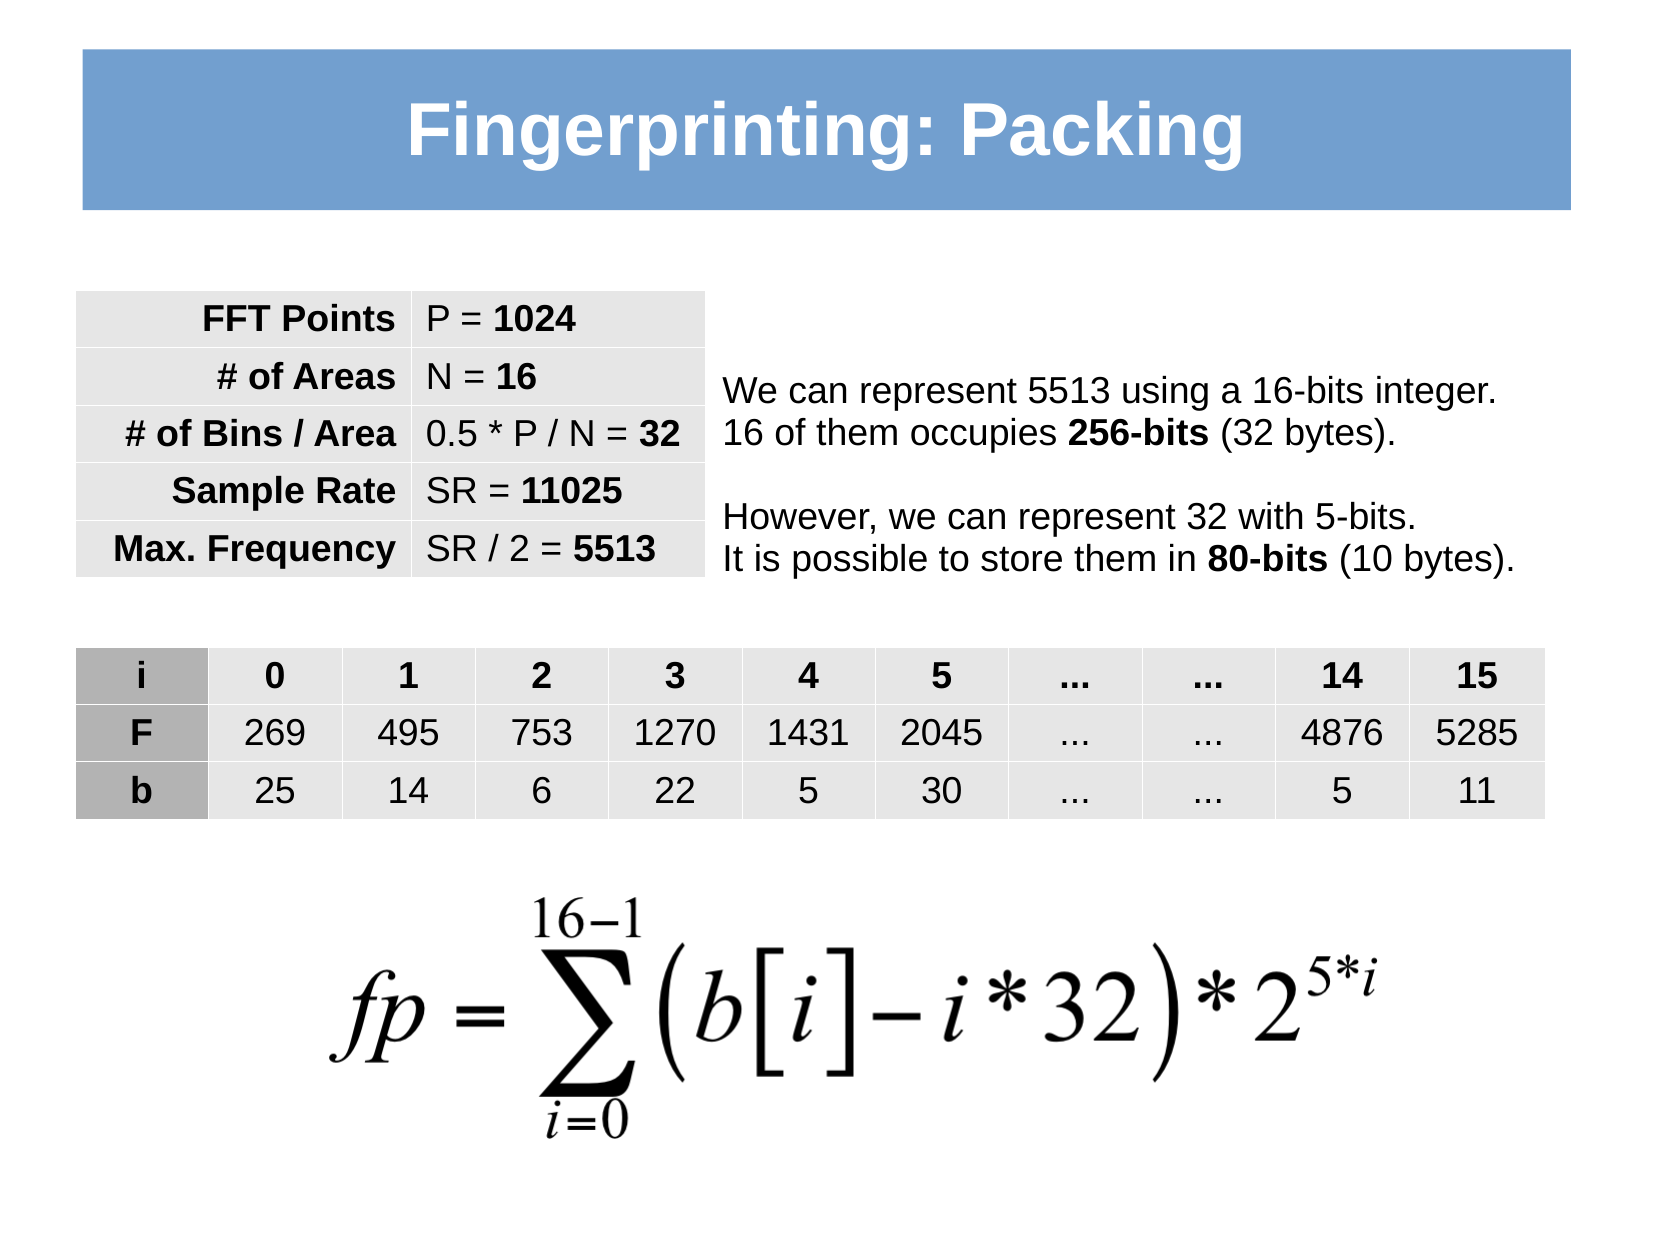

# Fingerprinting: Packing
| FFT Points | P = 1024 |
| --- | --- |
| # of Areas | N = 16 |
| # of Bins / Area | 0.5 \* P / N = 32 |
| Sample Rate | SR = 11025 |
| Max. Frequency | SR / 2 = 5513 |
We can represent 5513 using a 16-bits integer.
16 of them occupies 256-bits (32 bytes).
However, we can represent 32 with 5-bits.
It is possible to store them in 80-bits (10 bytes).
| i | 0 | 1 | 2 | 3 | 4 | 5 | ... | ... | 14 | 15 |
| --- | --- | --- | --- | --- | --- | --- | --- | --- | --- | --- |
| F | 269 | 495 | 753 | 1270 | 1431 | 2045 | ... | ... | 4876 | 5285 |
| b | 25 | 14 | 6 | 22 | 5 | 30 | ... | ... | 5 | 11 |